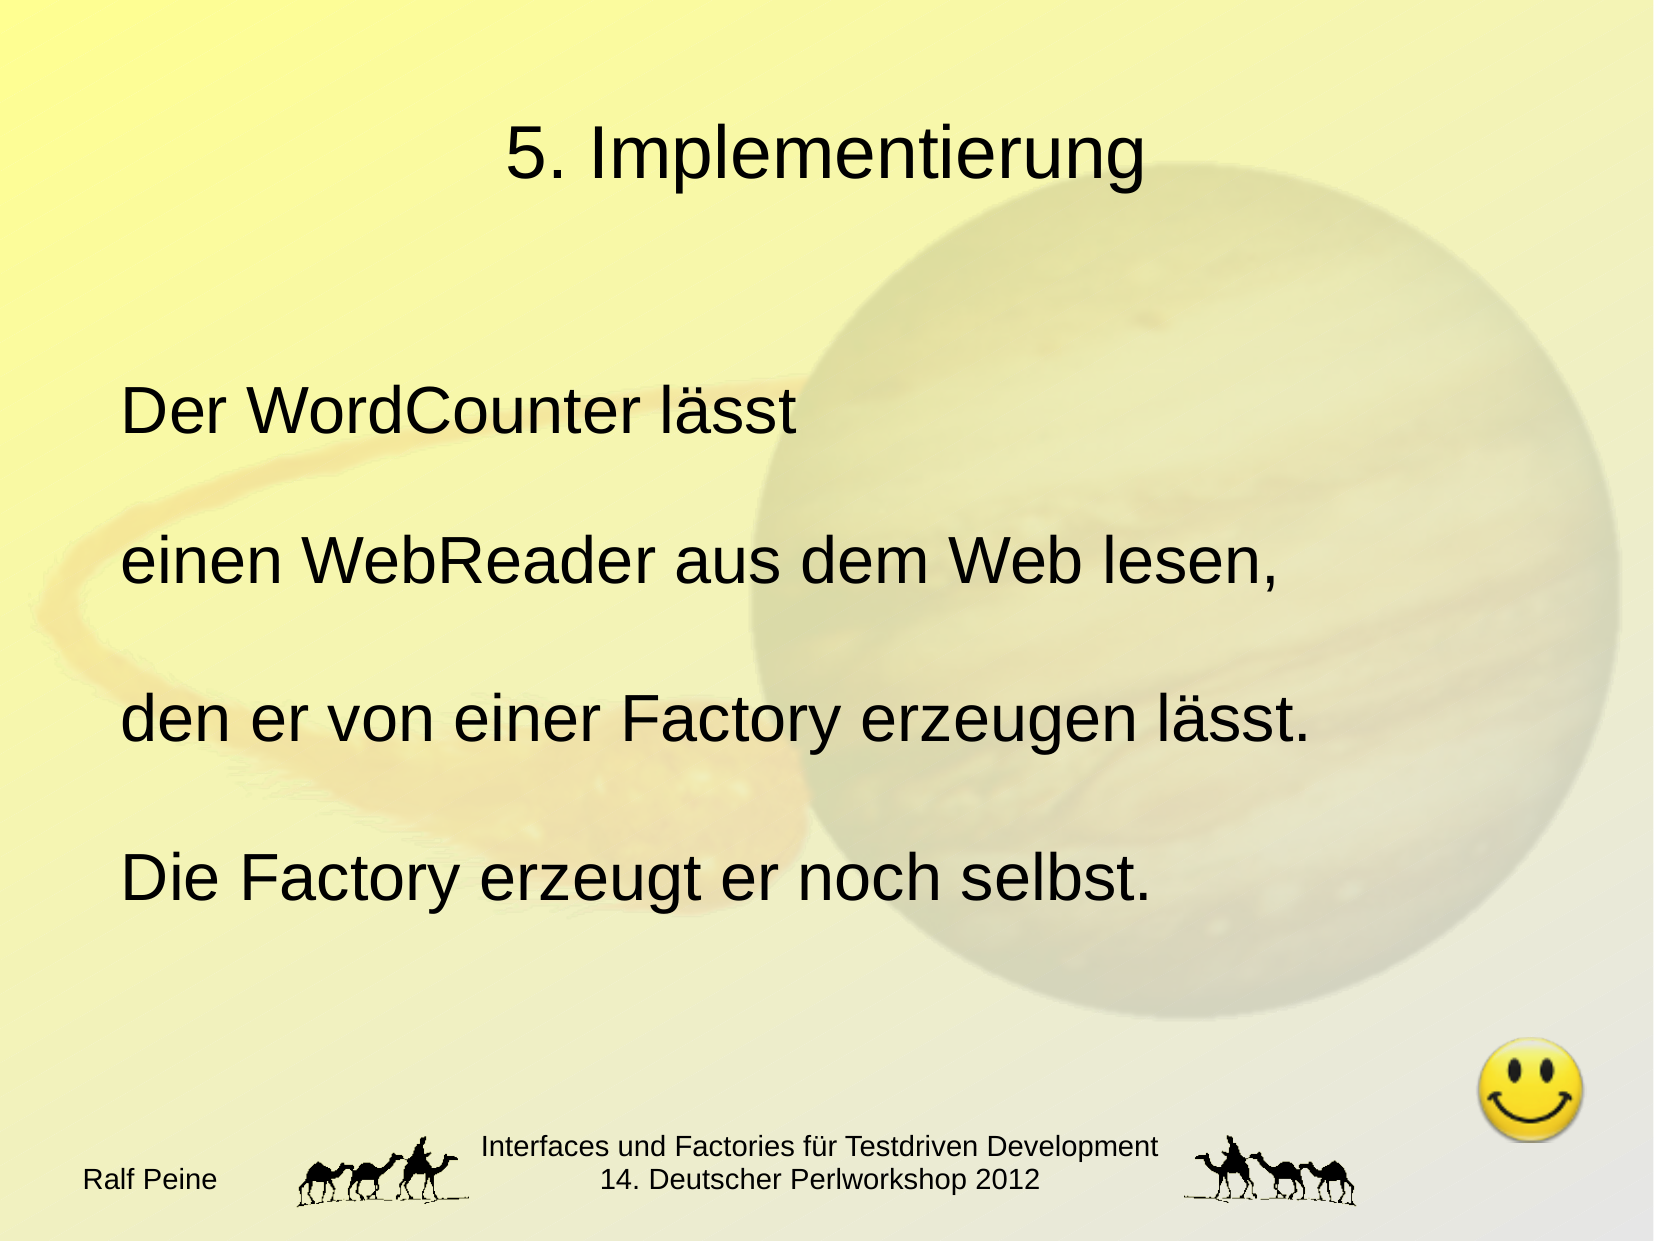

# 5. Implementierung
Der WordCounter lässt
einen WebReader aus dem Web lesen,
den er von einer Factory erzeugen lässt.
Die Factory erzeugt er noch selbst.